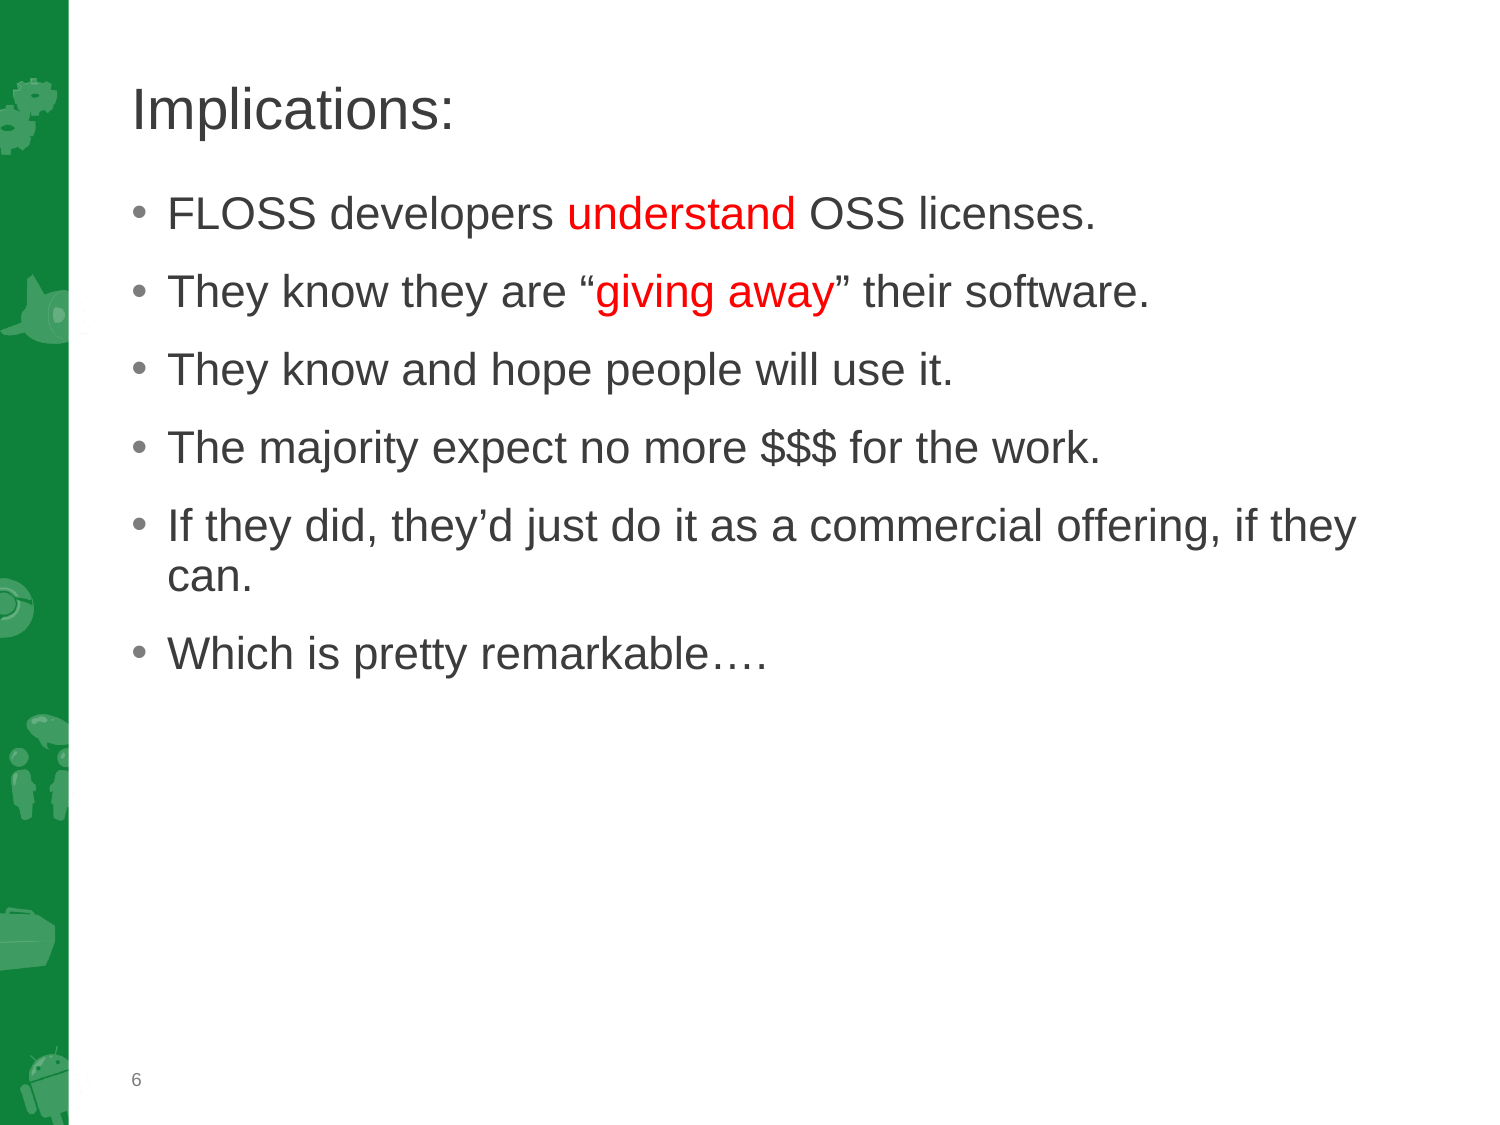

Implications:
FLOSS developers understand OSS licenses.
They know they are “giving away” their software.
They know and hope people will use it.
The majority expect no more $$$ for the work.
If they did, they’d just do it as a commercial offering, if they can.
Which is pretty remarkable….